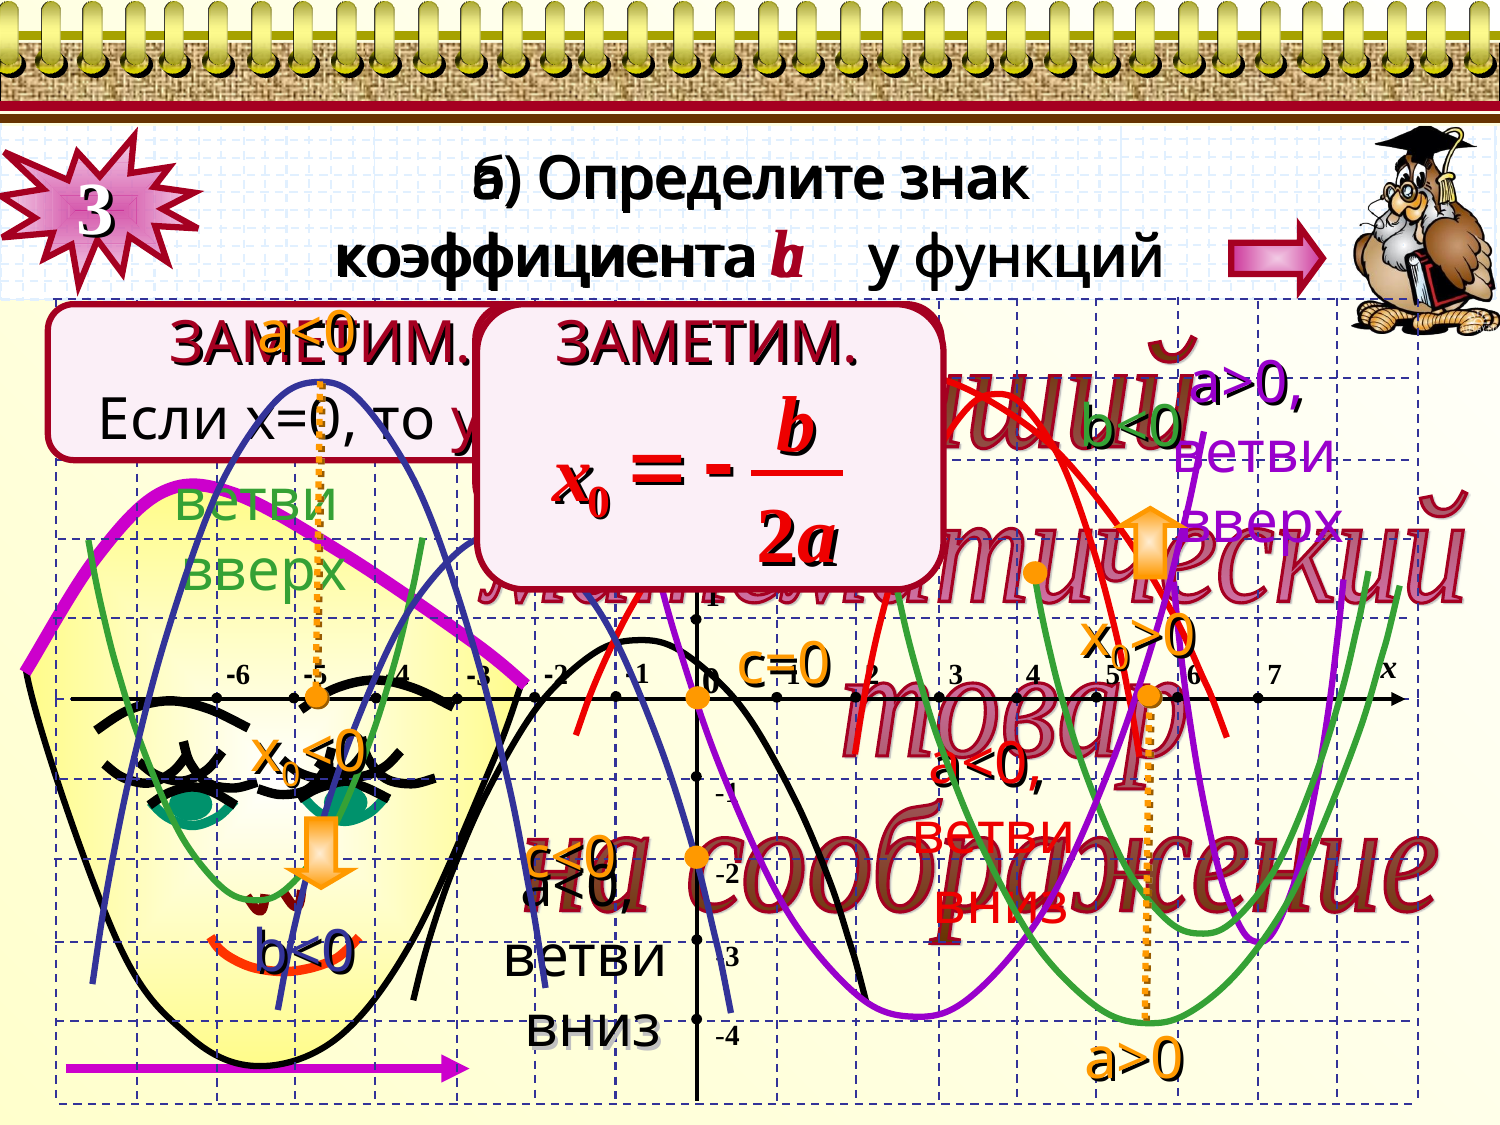

в) Определите знак коэффициента b у функций y=ax2+bx+c.
а) Определите знак коэффициента a у функций y=ax2+bx+c.
б) Определите знак коэффициента c у функций y=ax2+bx+c.
3
a<0
с>0
y
 4
 3
 2
 1
 -1
0
 -2
 -3
 -4
x
 -1
 -2
 1
 2
 3
 5
 6
 -6
 -5
 -4
 4
 7
 -3
ЗАМЕТИМ.
Если x=0, то y=с.
ЗАМЕТИМ.
b

2
a
x
0

ЗАМЕТИМ.
b


x
0
2
a
Лучший
математический
 товар
на соображение
a>0,
ветви
вверх
b<0
x0<0
a>0,
ветви
вверх
с>0
x0>0
с=0
a<0,
ветви
вниз
с<0
a<0,
ветви
вниз
b<0
a>0